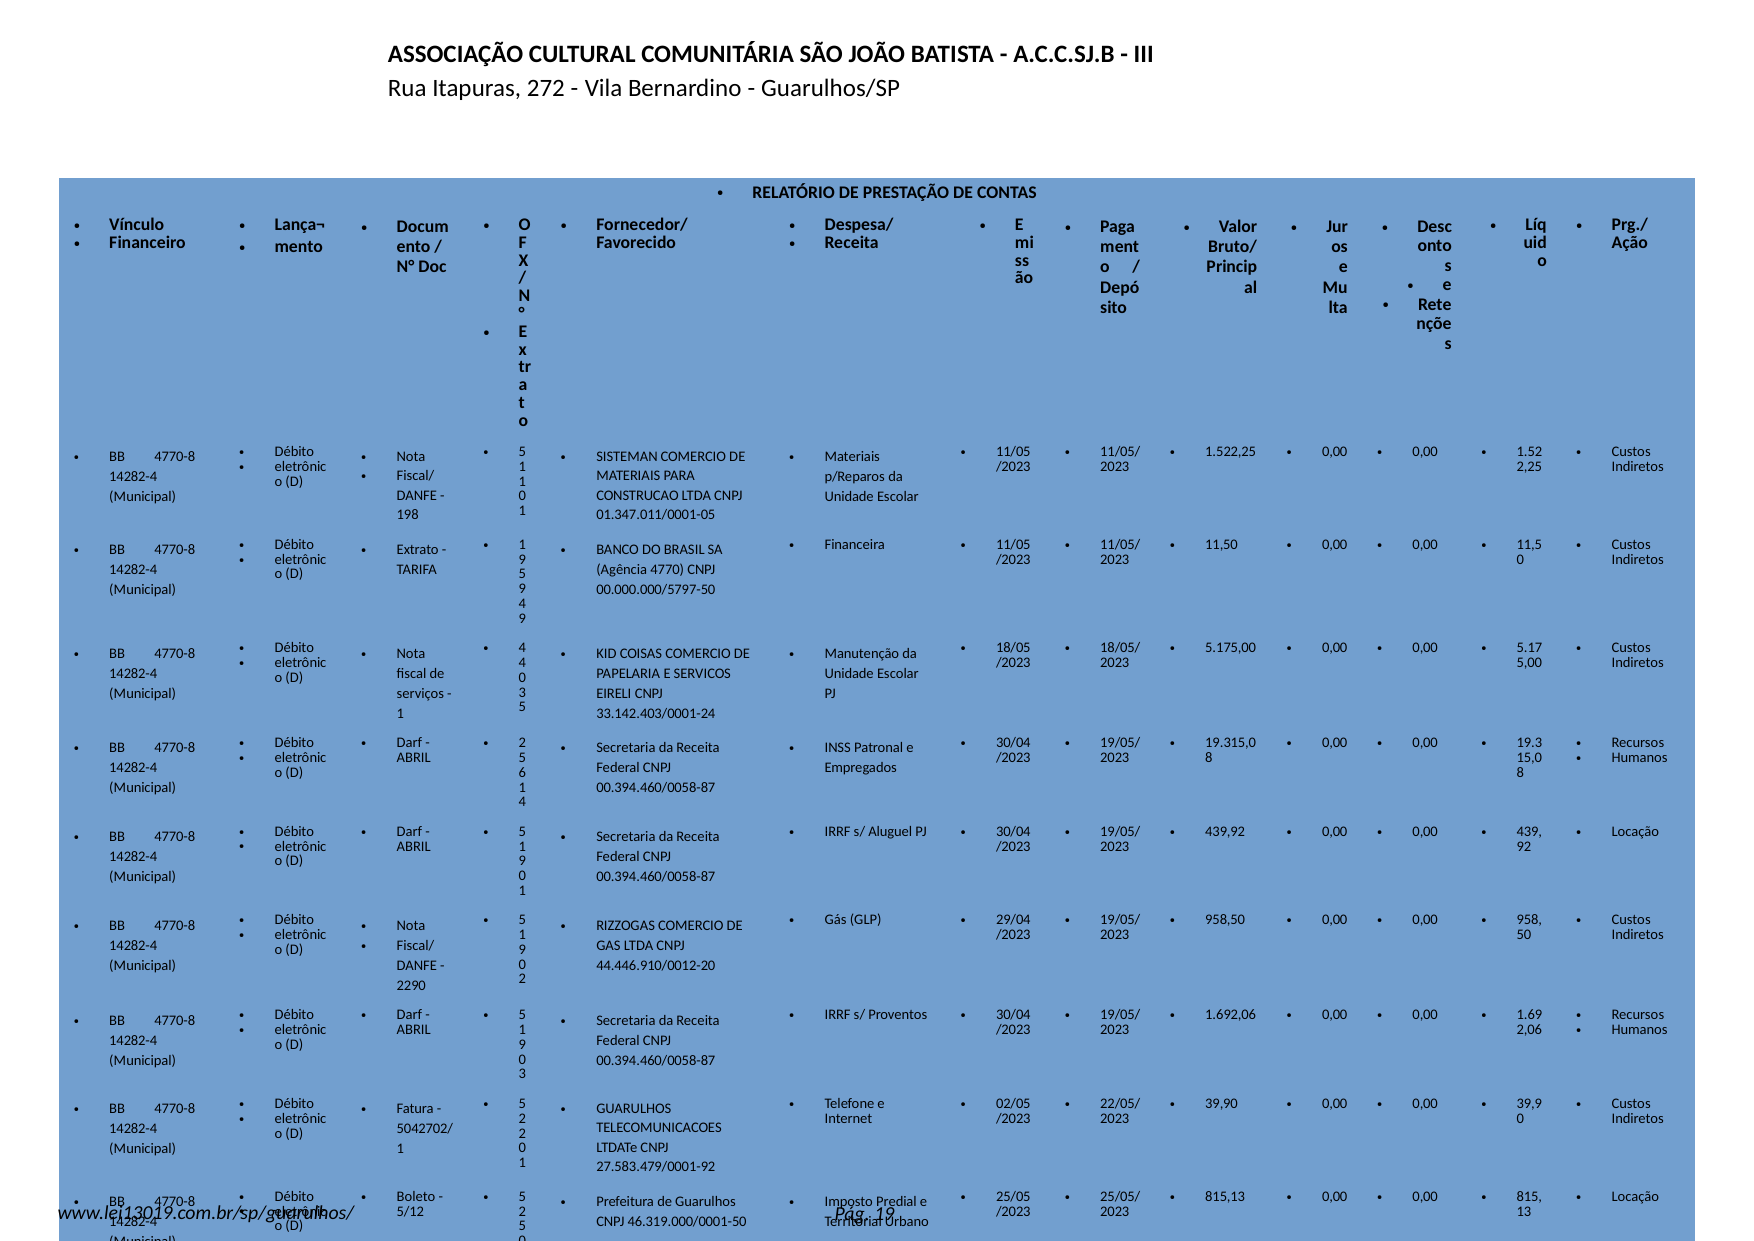

ASSOCIAÇÃO CULTURAL COMUNITÁRIA SÃO JOÃO BATISTA - A.C.C.SJ.B - III
Rua Itapuras, 272 - Vila Bernardino - Guarulhos/SP
| RELATÓRIO DE PRESTAÇÃO DE CONTAS | | | | | | | | | | | | |
| --- | --- | --- | --- | --- | --- | --- | --- | --- | --- | --- | --- | --- |
| Vínculo Financeiro | Lança¬ mento | Documento / N° Doc | OFX/N° Extrato | Fornecedor/ Favorecido | Despesa/ Receita | Emissão | Pagamento / Depósito | Valor Bruto/ Principal | Juros e Multa | Descontos e Retenções | Líquido | Prg./Ação |
| BB 4770-8 14282-4 (Municipal) | Débito eletrônico (D) | Nota Fiscal/DANFE -198 | 51101 | SISTEMAN COMERCIO DE MATERIAIS PARA CONSTRUCAO LTDA CNPJ 01.347.011/0001-05 | Materiais p/Reparos da Unidade Escolar | 11/05/2023 | 11/05/2023 | 1.522,25 | 0,00 | 0,00 | 1.522,25 | Custos Indiretos |
| BB 4770-8 14282-4 (Municipal) | Débito eletrônico (D) | Extrato -TARIFA | 195949 | BANCO DO BRASIL SA (Agência 4770) CNPJ 00.000.000/5797-50 | Financeira | 11/05/2023 | 11/05/2023 | 11,50 | 0,00 | 0,00 | 11,50 | Custos Indiretos |
| BB 4770-8 14282-4 (Municipal) | Débito eletrônico (D) | Nota fiscal de serviços - 1 | 44035 | KID COISAS COMERCIO DE PAPELARIA E SERVICOS EIRELI CNPJ 33.142.403/0001-24 | Manutenção da Unidade Escolar PJ | 18/05/2023 | 18/05/2023 | 5.175,00 | 0,00 | 0,00 | 5.175,00 | Custos Indiretos |
| BB 4770-8 14282-4 (Municipal) | Débito eletrônico (D) | Darf - ABRIL | 25614 | Secretaria da Receita Federal CNPJ 00.394.460/0058-87 | INSS Patronal e Empregados | 30/04/2023 | 19/05/2023 | 19.315,08 | 0,00 | 0,00 | 19.315,08 | Recursos Humanos |
| BB 4770-8 14282-4 (Municipal) | Débito eletrônico (D) | Darf - ABRIL | 51901 | Secretaria da Receita Federal CNPJ 00.394.460/0058-87 | IRRF s/ Aluguel PJ | 30/04/2023 | 19/05/2023 | 439,92 | 0,00 | 0,00 | 439,92 | Locação |
| BB 4770-8 14282-4 (Municipal) | Débito eletrônico (D) | Nota Fiscal/DANFE -2290 | 51902 | RIZZOGAS COMERCIO DE GAS LTDA CNPJ 44.446.910/0012-20 | Gás (GLP) | 29/04/2023 | 19/05/2023 | 958,50 | 0,00 | 0,00 | 958,50 | Custos Indiretos |
| BB 4770-8 14282-4 (Municipal) | Débito eletrônico (D) | Darf - ABRIL | 51903 | Secretaria da Receita Federal CNPJ 00.394.460/0058-87 | IRRF s/ Proventos | 30/04/2023 | 19/05/2023 | 1.692,06 | 0,00 | 0,00 | 1.692,06 | Recursos Humanos |
| BB 4770-8 14282-4 (Municipal) | Débito eletrônico (D) | Fatura -5042702/1 | 52201 | GUARULHOS TELECOMUNICACOES LTDATe CNPJ 27.583.479/0001-92 | Telefone e Internet | 02/05/2023 | 22/05/2023 | 39,90 | 0,00 | 0,00 | 39,90 | Custos Indiretos |
| BB 4770-8 14282-4 (Municipal) | Débito eletrônico (D) | Boleto - 5/12 | 52501 | Prefeitura de Guarulhos CNPJ 46.319.000/0001-50 | Imposto Predial e Territorial Urbano | 25/05/2023 | 25/05/2023 | 815,13 | 0,00 | 0,00 | 815,13 | Locação |
| BB 4770-8 14282-4 (Municipal) | Débito eletrônico (D) | Darf - ABRIL | 52502 | Secretaria da Receita Federal CNPJ 00.394.460/0058-87 | PIS s/ Salários | 30/04/2023 | 25/05/2023 | 548,62 | 0,00 | 0,00 | 548,62 | Recursos Humanos |
| BB 4770-8 14282-4 (Municipal) | Débito eletrônico (D) | Boleto -492838 | 53001 | GUARUPASS - ASSOCIACAO DAS CONCESSIONARIAS DE TRANSPORTE URBANO DE PASSAGEIROS DE GUARULHOS E REGIAO CNPJ 74.504.937/0001-30 | Auxilio/Vale Transporte | 29/05/2023 | 30/05/2023 | 255,44 | 0,00 | 0,00 | 255,44 | Recursos Humanos |
www.lei13019.com.br/sp/guarulhos/
Pág. 19